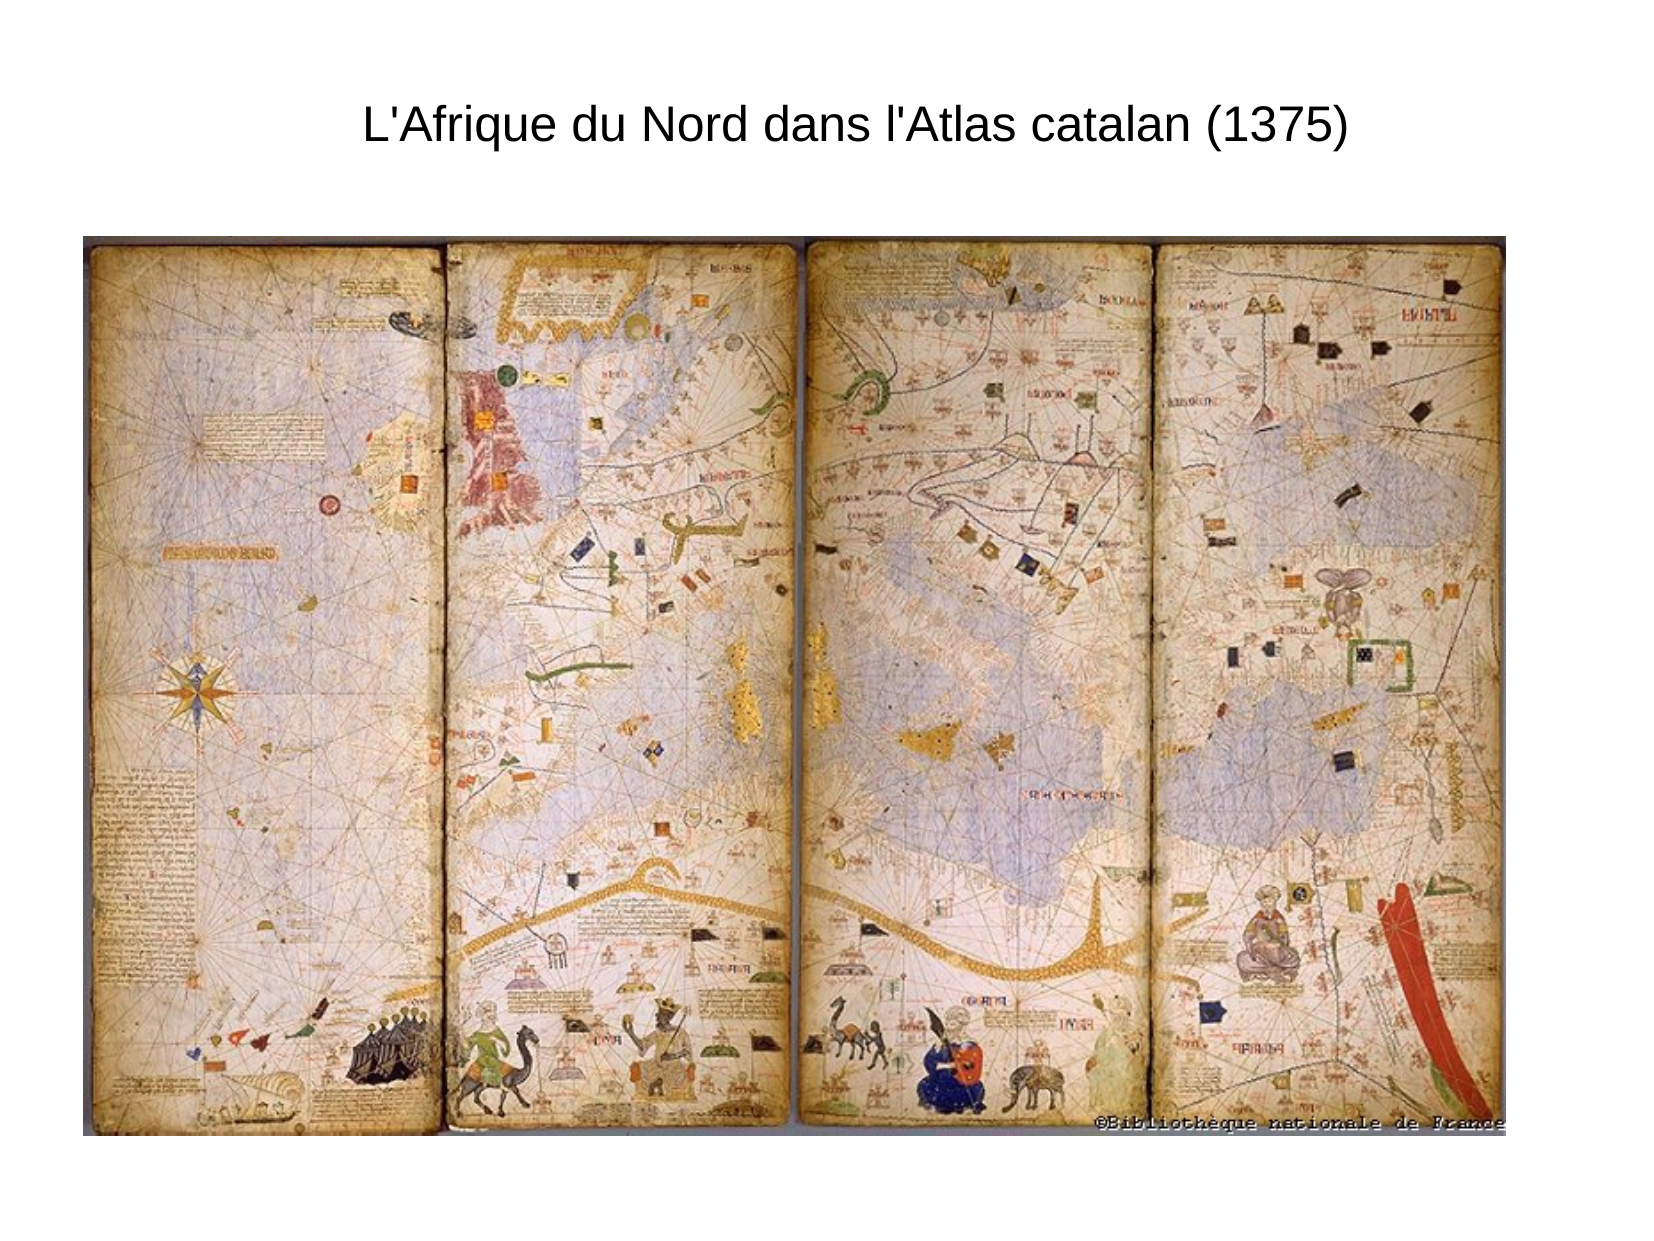

L'Afrique du Nord dans l'Atlas catalan (1375)